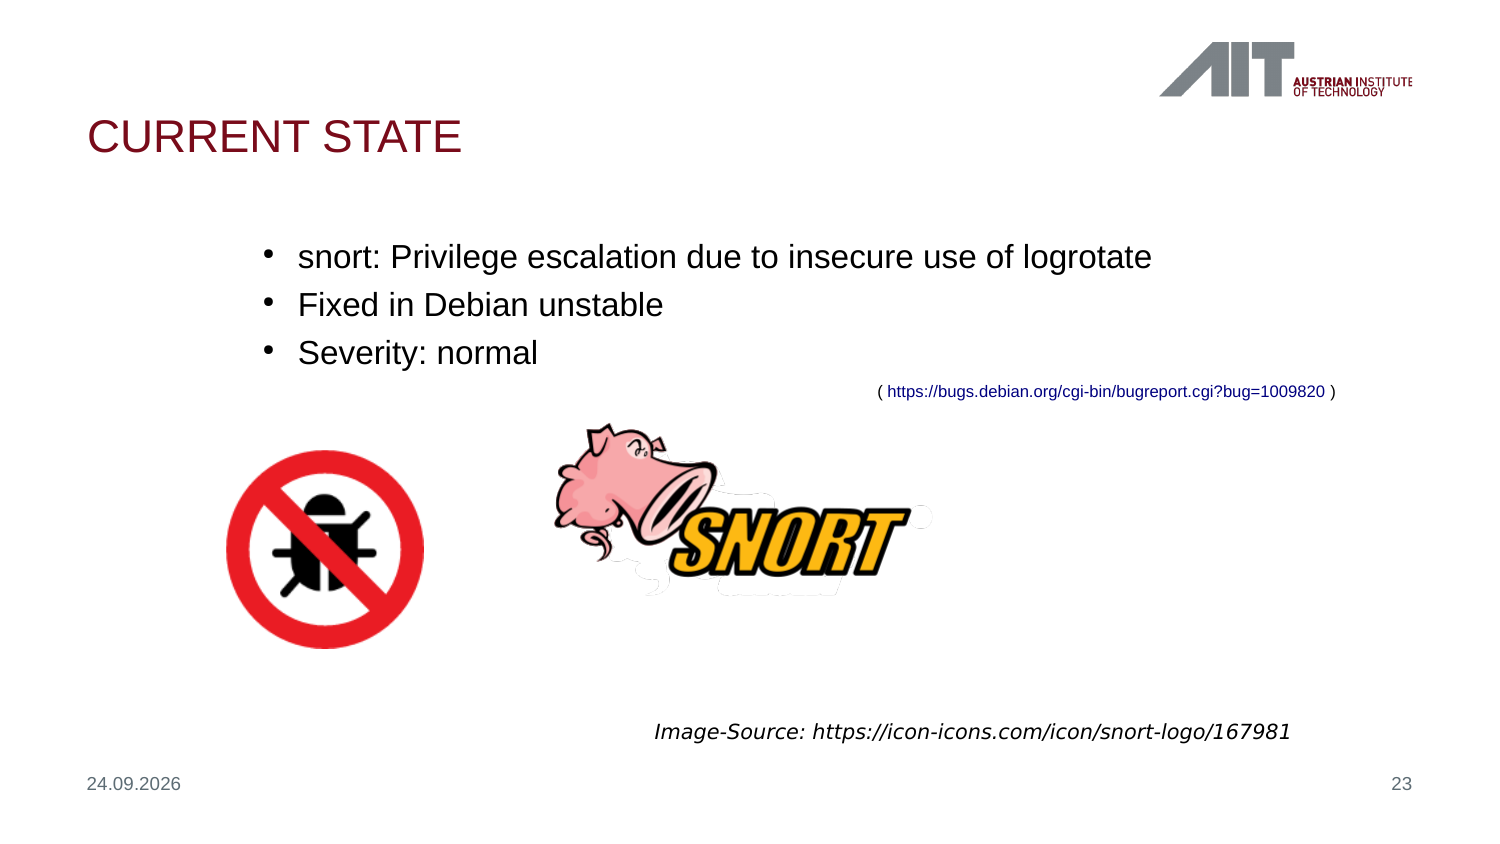

Current state
# snort: Privilege escalation due to insecure use of logrotate
Fixed in Debian unstable
Severity: normal
( https://bugs.debian.org/cgi-bin/bugreport.cgi?bug=1009820 )
 Image-Source: https://icon-icons.com/icon/snort-logo/167981